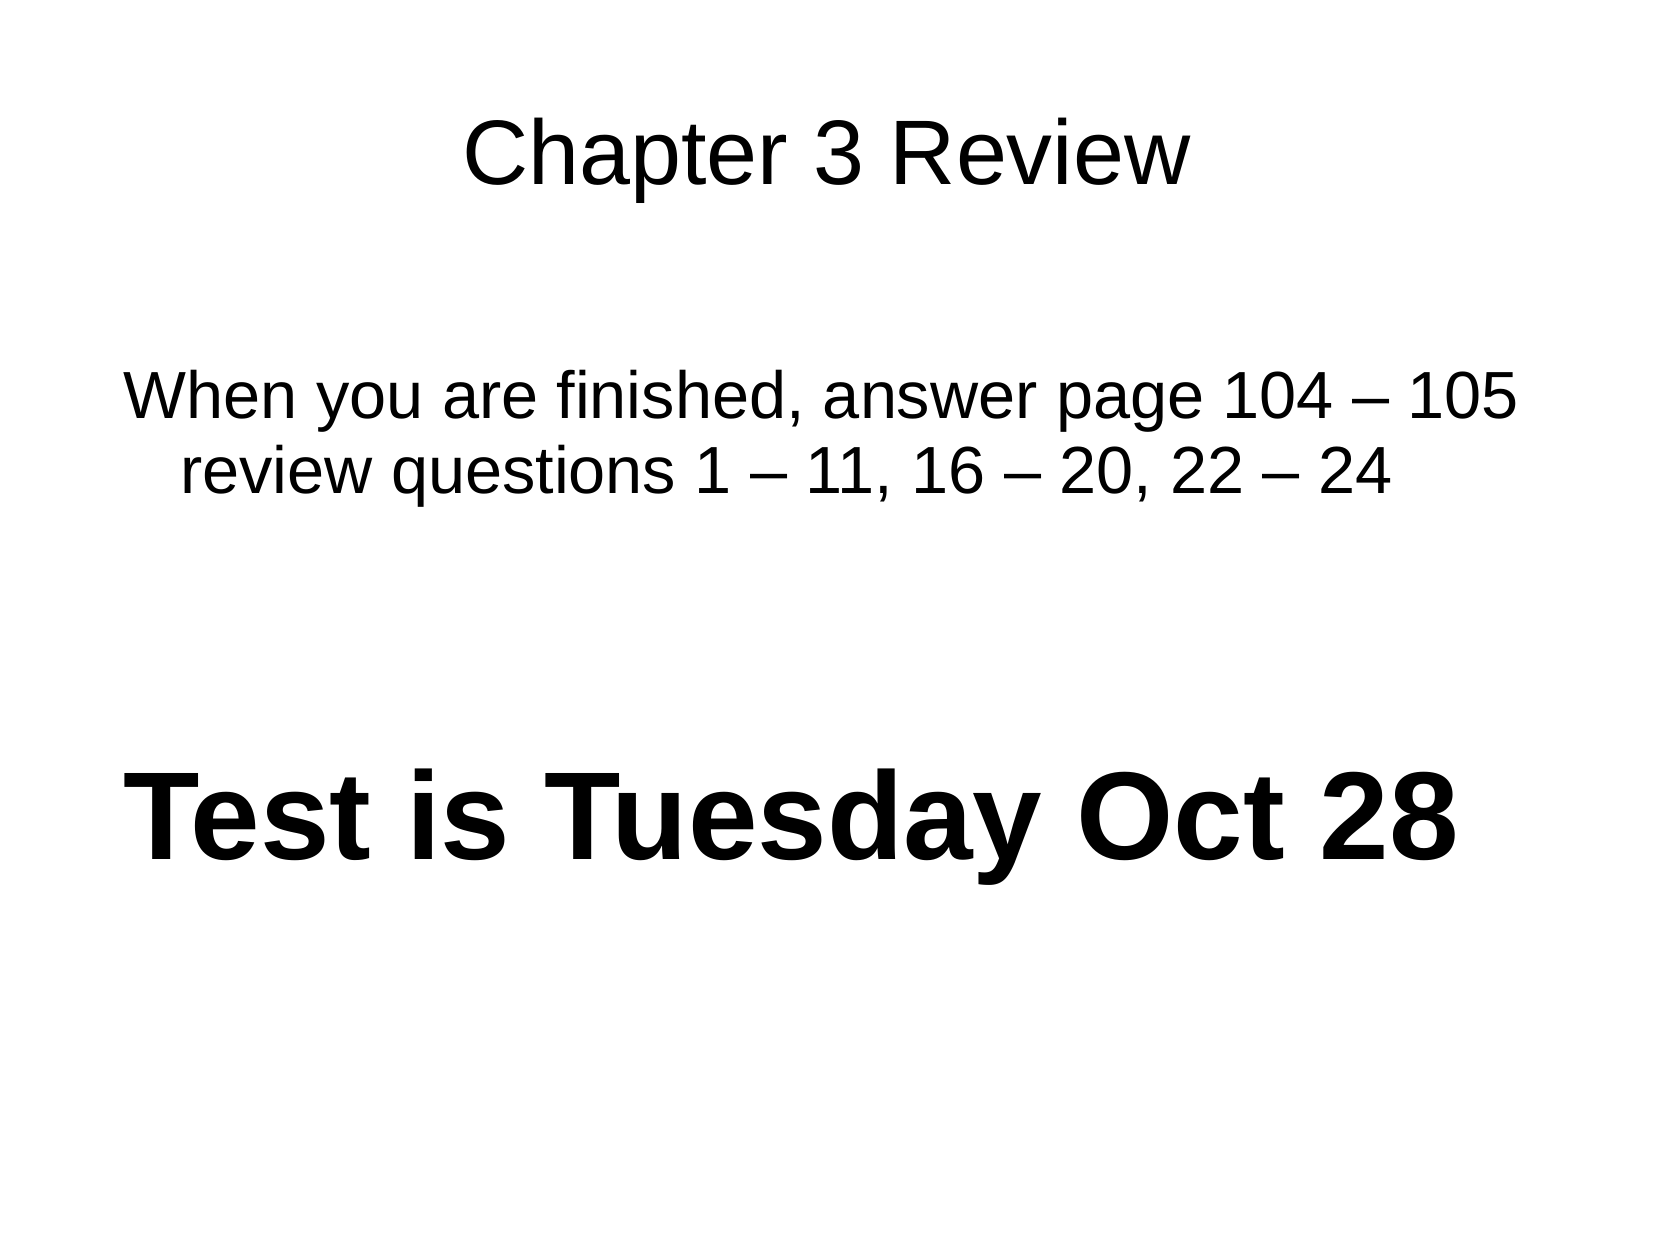

# Chapter 3 Review
When you are finished, answer page 104 – 105 review questions 1 – 11, 16 – 20, 22 – 24
Test is Tuesday Oct 28